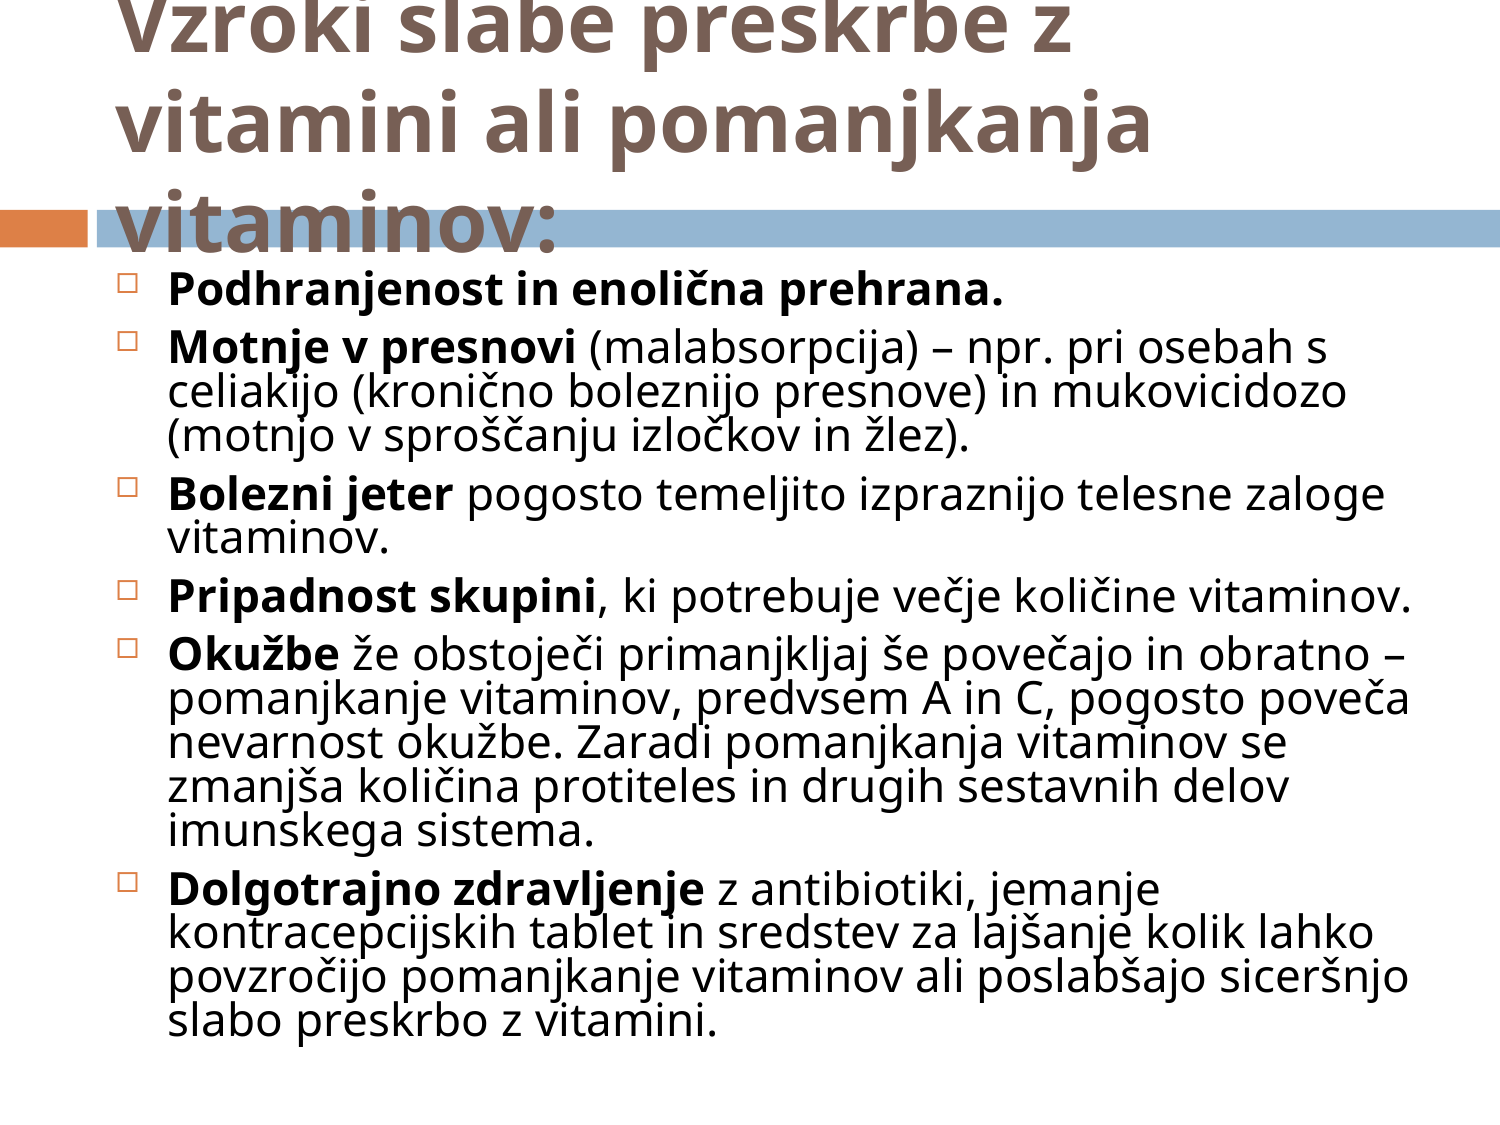

# Vzroki slabe preskrbe z vitamini ali pomanjkanja vitaminov:
Podhranjenost in enolična prehrana.
Motnje v presnovi (malabsorpcija) – npr. pri osebah s celiakijo (kronično boleznijo presnove) in mukovicidozo (motnjo v sproščanju izločkov in žlez).
Bolezni jeter pogosto temeljito izpraznijo telesne zaloge vitaminov.
Pripadnost skupini, ki potrebuje večje količine vitaminov.
Okužbe že obstoječi primanjkljaj še povečajo in obratno – pomanjkanje vitaminov, predvsem A in C, pogosto poveča nevarnost okužbe. Zaradi pomanjkanja vitaminov se zmanjša količina protiteles in drugih sestavnih delov imunskega sistema.
Dolgotrajno zdravljenje z antibiotiki, jemanje kontracepcijskih tablet in sredstev za lajšanje kolik lahko povzročijo pomanjkanje vitaminov ali poslabšajo siceršnjo slabo preskrbo z vitamini.